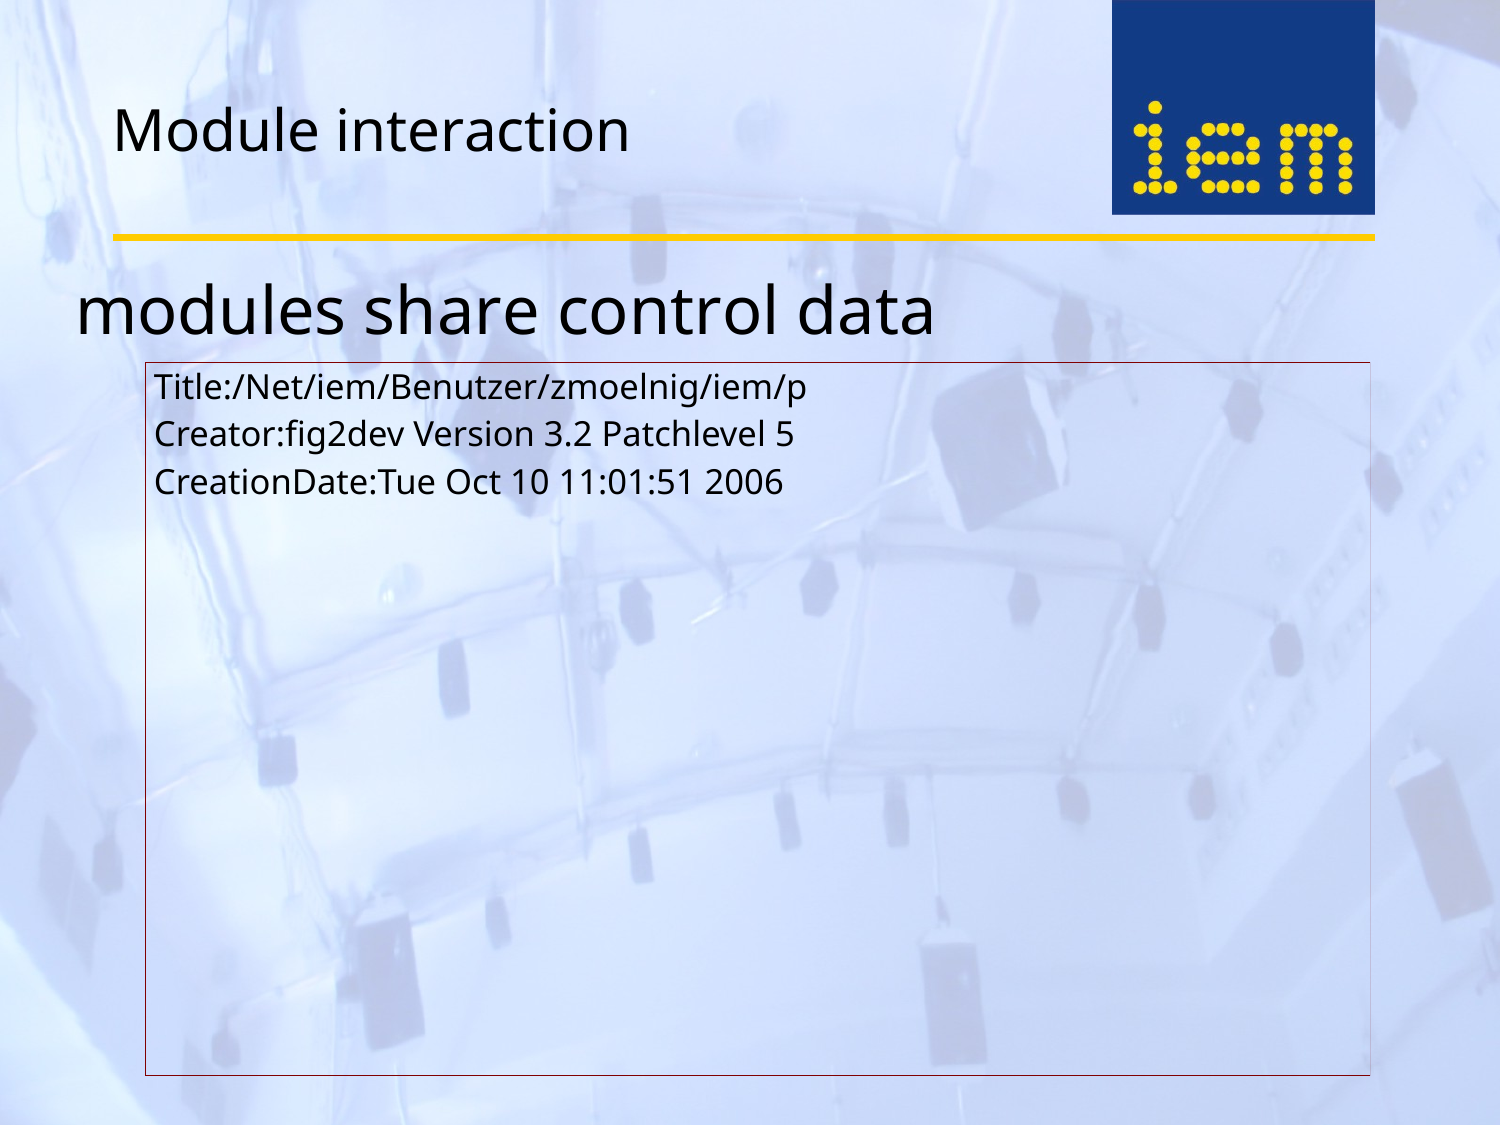

# Module interaction
modules share control data